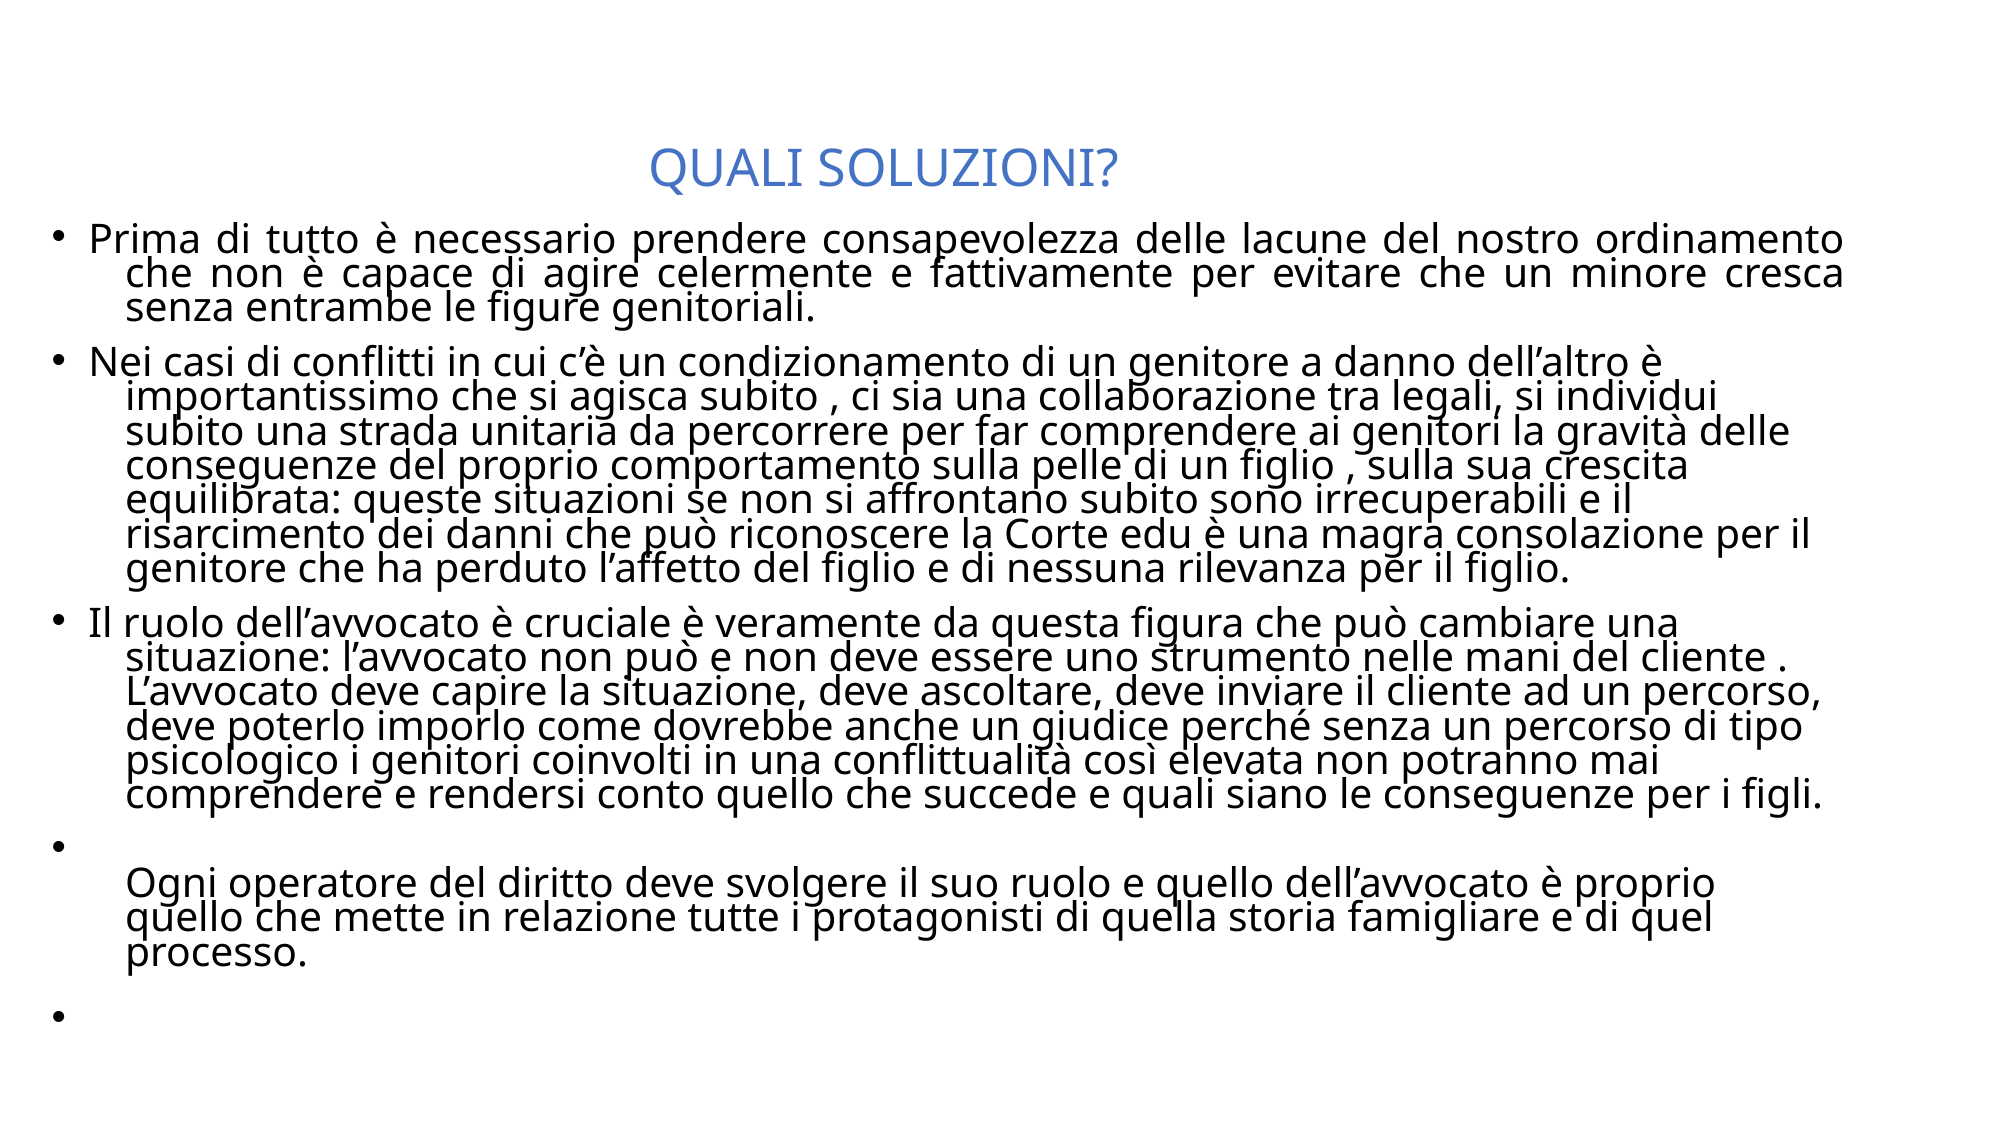

# QUALI SOLUZIONI?
Prima di tutto è necessario prendere consapevolezza delle lacune del nostro ordinamento che non è capace di agire celermente e fattivamente per evitare che un minore cresca senza entrambe le figure genitoriali.
Nei casi di conflitti in cui c’è un condizionamento di un genitore a danno dell’altro è importantissimo che si agisca subito , ci sia una collaborazione tra legali, si individui subito una strada unitaria da percorrere per far comprendere ai genitori la gravità delle conseguenze del proprio comportamento sulla pelle di un figlio , sulla sua crescita equilibrata: queste situazioni se non si affrontano subito sono irrecuperabili e il risarcimento dei danni che può riconoscere la Corte edu è una magra consolazione per il genitore che ha perduto l’affetto del figlio e di nessuna rilevanza per il figlio.
Il ruolo dell’avvocato è cruciale è veramente da questa figura che può cambiare una situazione: l’avvocato non può e non deve essere uno strumento nelle mani del cliente . L’avvocato deve capire la situazione, deve ascoltare, deve inviare il cliente ad un percorso, deve poterlo imporlo come dovrebbe anche un giudice perché senza un percorso di tipo psicologico i genitori coinvolti in una conflittualità così elevata non potranno mai comprendere e rendersi conto quello che succede e quali siano le conseguenze per i figli.
Ogni operatore del diritto deve svolgere il suo ruolo e quello dell’avvocato è proprio quello che mette in relazione tutte i protagonisti di quella storia famigliare e di quel processo.